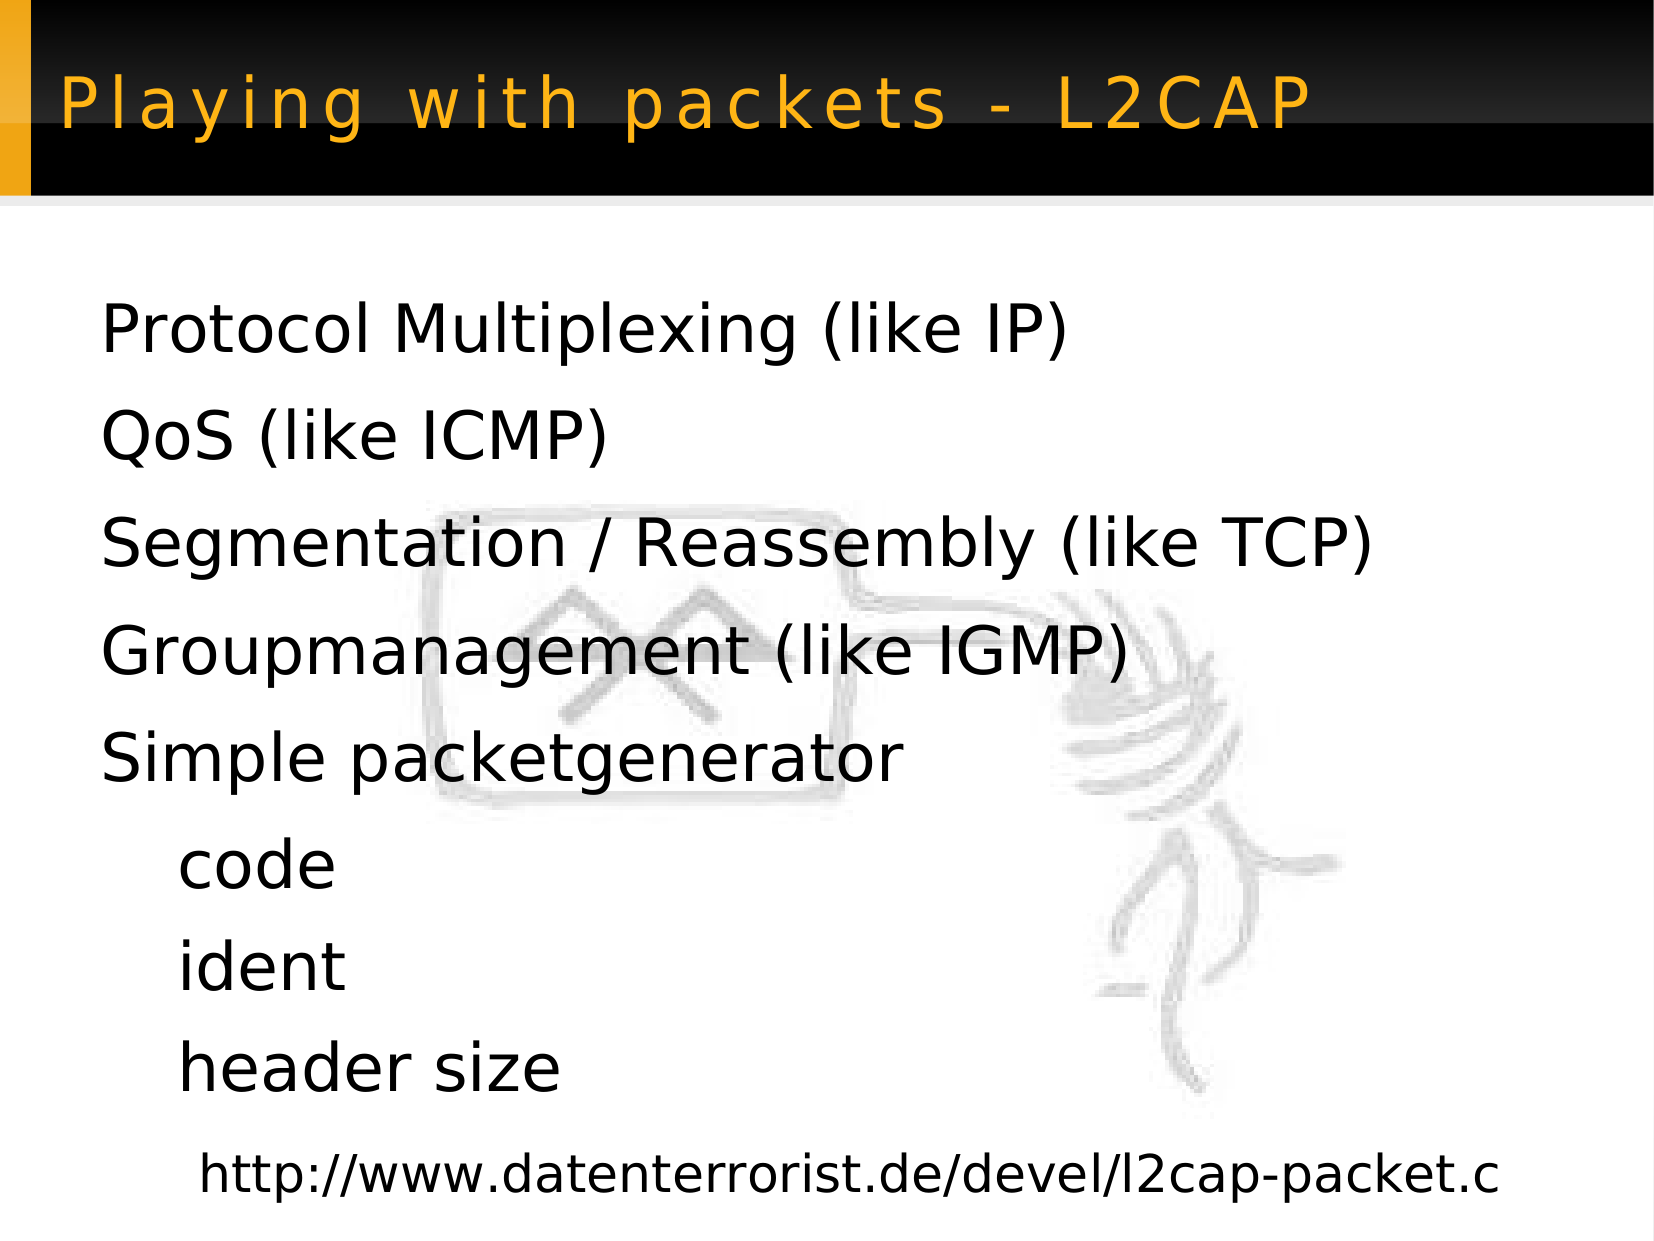

# Playing with packets - L2CAP
Protocol Multiplexing (like IP)
QoS (like ICMP)
Segmentation / Reassembly (like TCP)
Groupmanagement (like IGMP)
Simple packetgenerator
code
ident
header size
 http://www.datenterrorist.de/devel/l2cap-packet.c